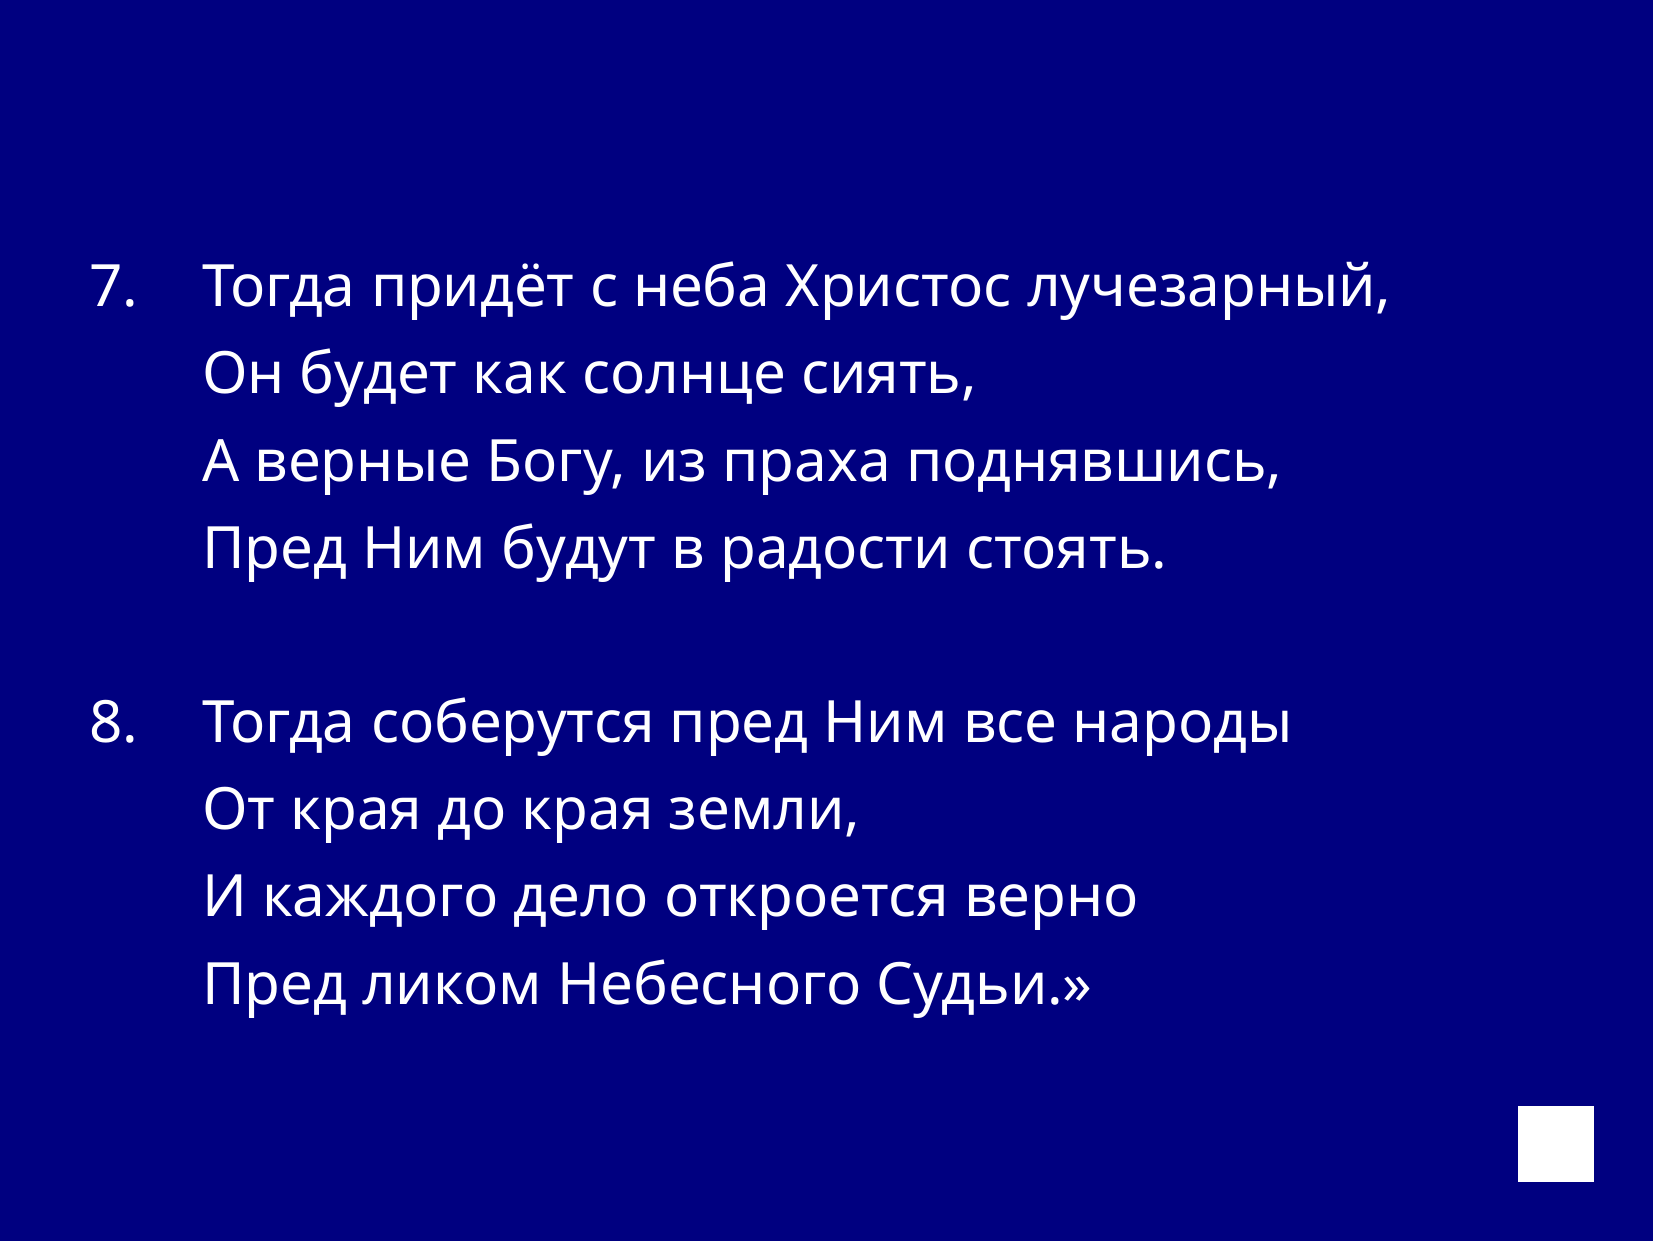

7.	Тогда придёт с неба Христос лучезарный,
	Он будет как солнце сиять,
	А верные Богу, из праха поднявшись,
	Пред Ним будут в радости стоять.
8.	Тогда соберутся пред Ним все народы
	От края до края земли,
	И каждого дело откроется верно
	Пред ликом Небесного Судьи.»